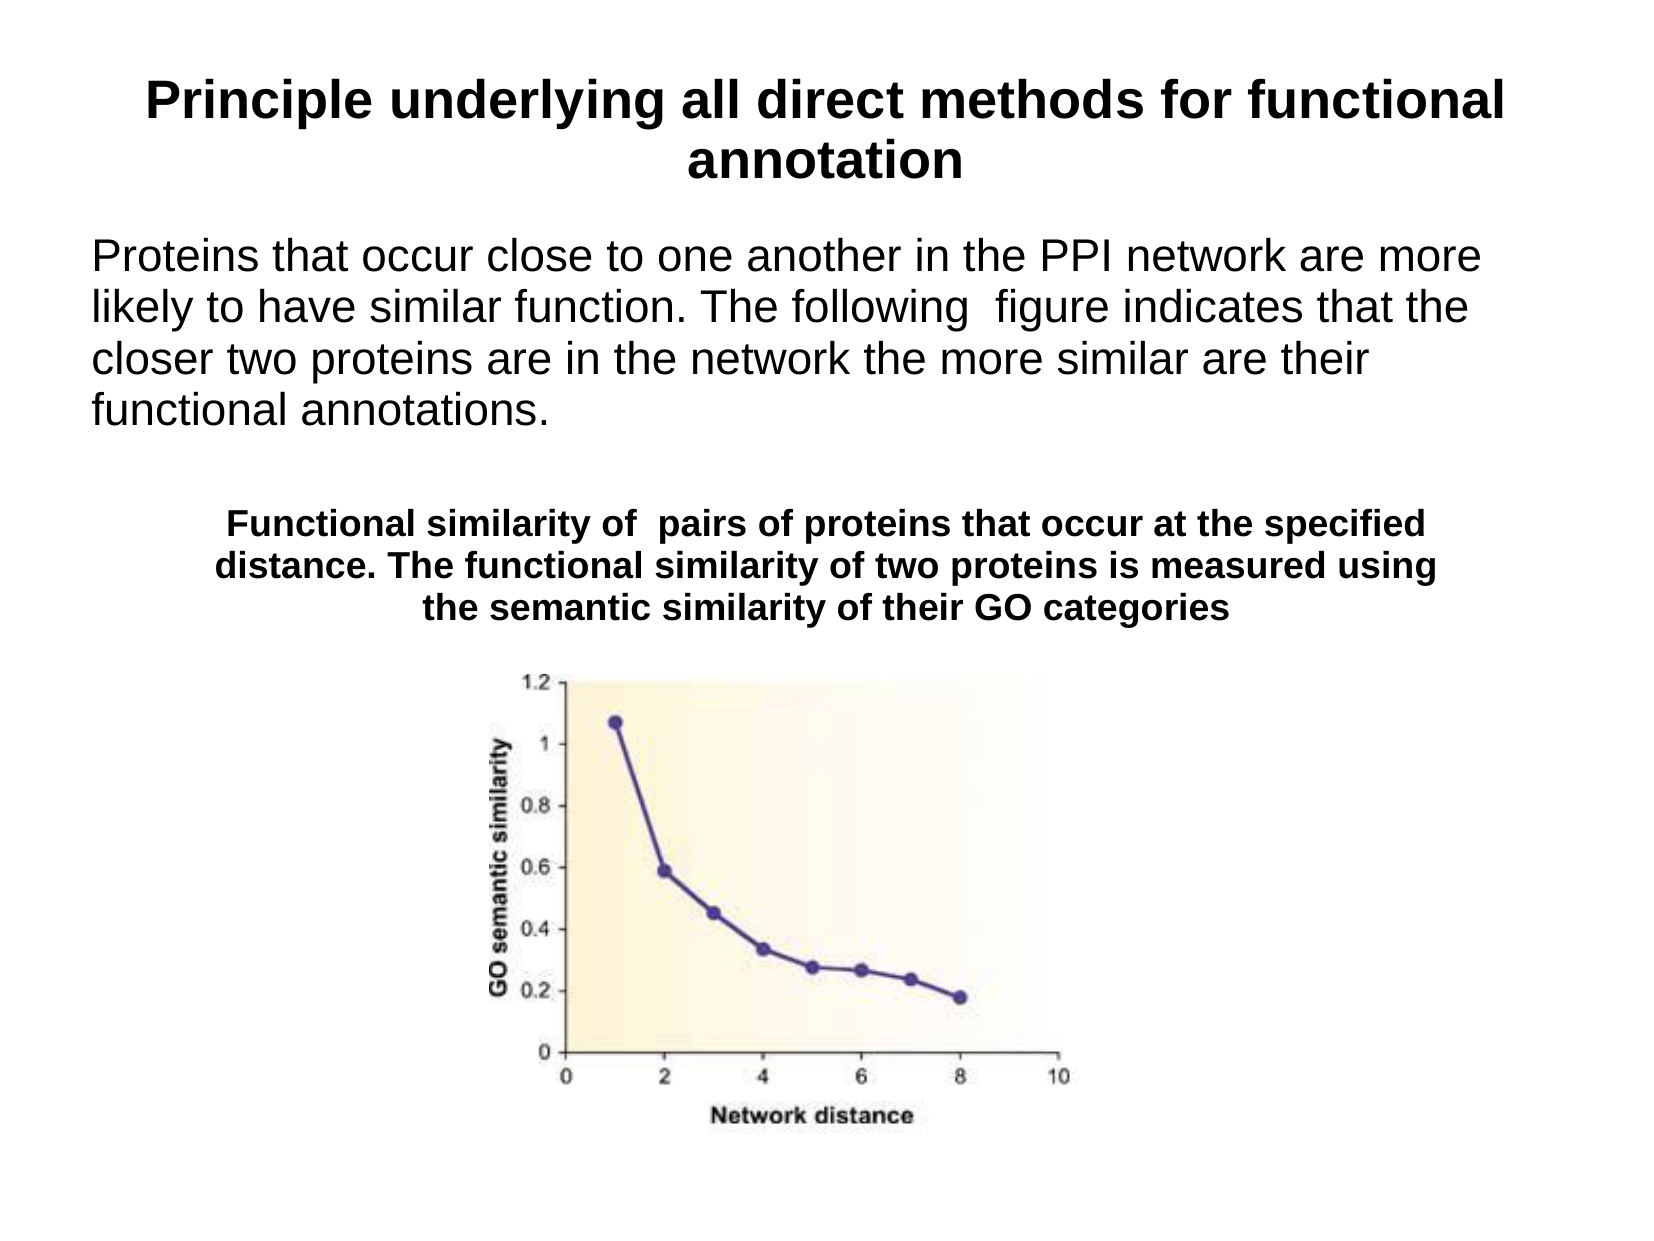

Principle underlying all direct methods for functional annotation
Proteins that occur close to one another in the PPI network are more likely to have similar function. The following figure indicates that the closer two proteins are in the network the more similar are their functional annotations.
Functional similarity of pairs of proteins that occur at the specified distance. The functional similarity of two proteins is measured using the semantic similarity of their GO categories